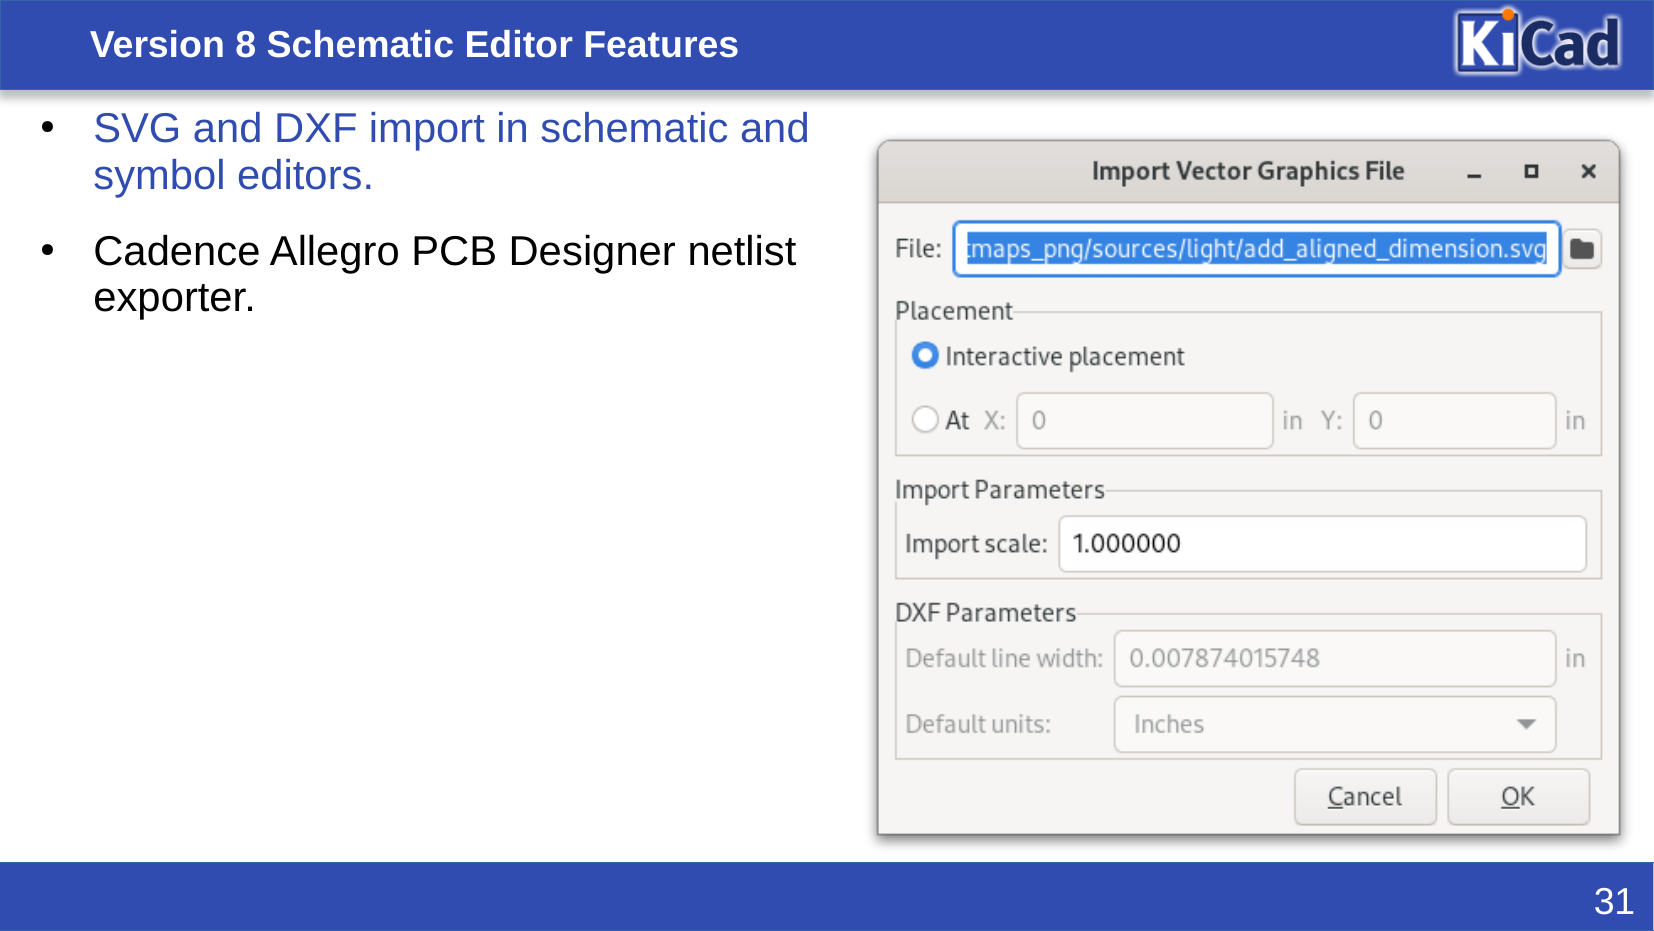

Version 8 Schematic Editor Features
# SVG and DXF import in schematic and symbol editors.
Cadence Allegro PCB Designer netlist exporter.